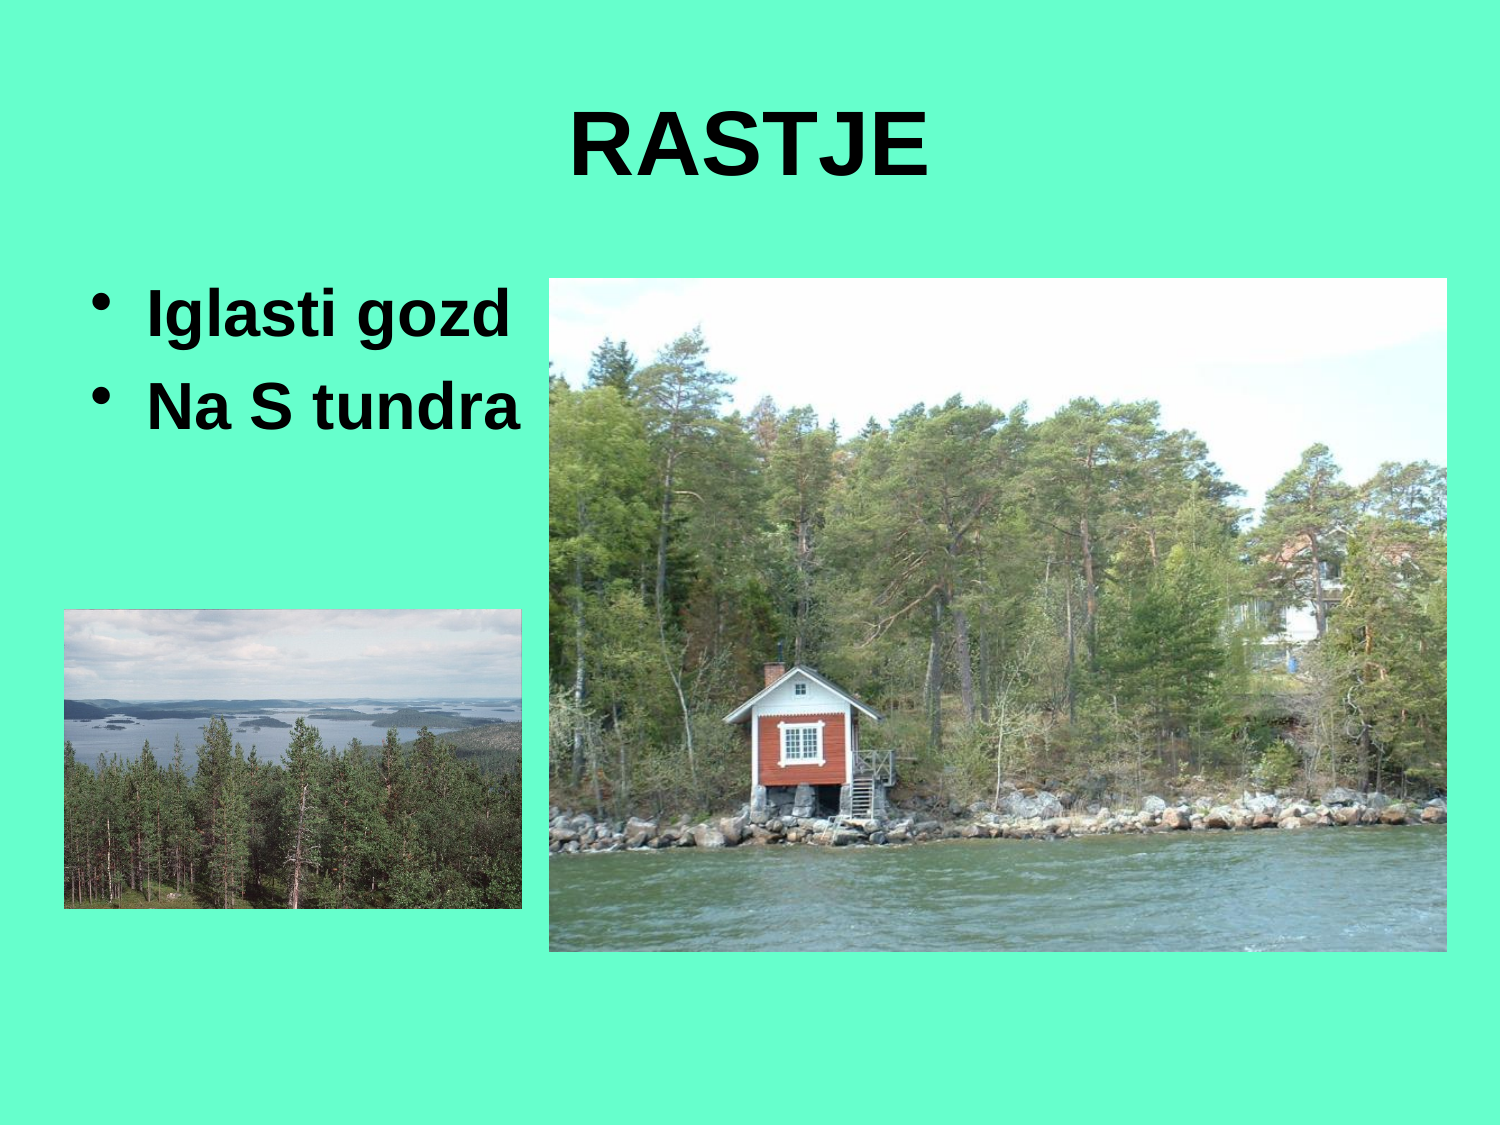

# RASTJE
Iglasti gozd
Na S tundra